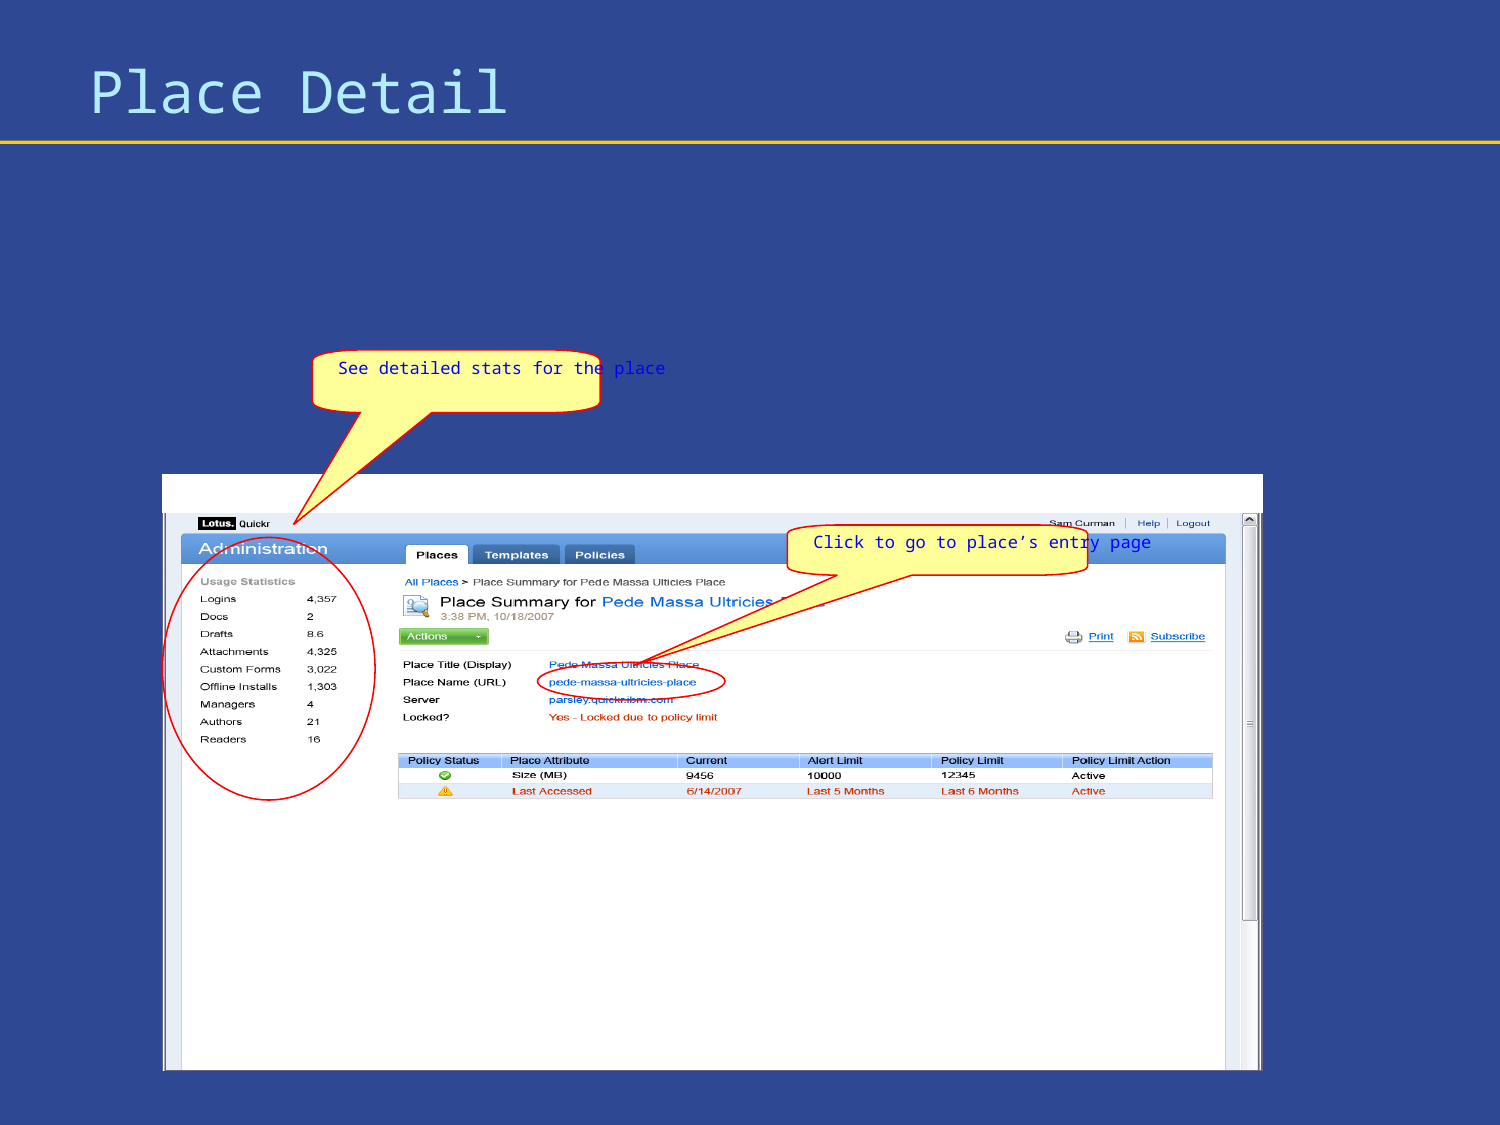

# Place Detail
See detailed stats for the place
Click to go to place’s entry page